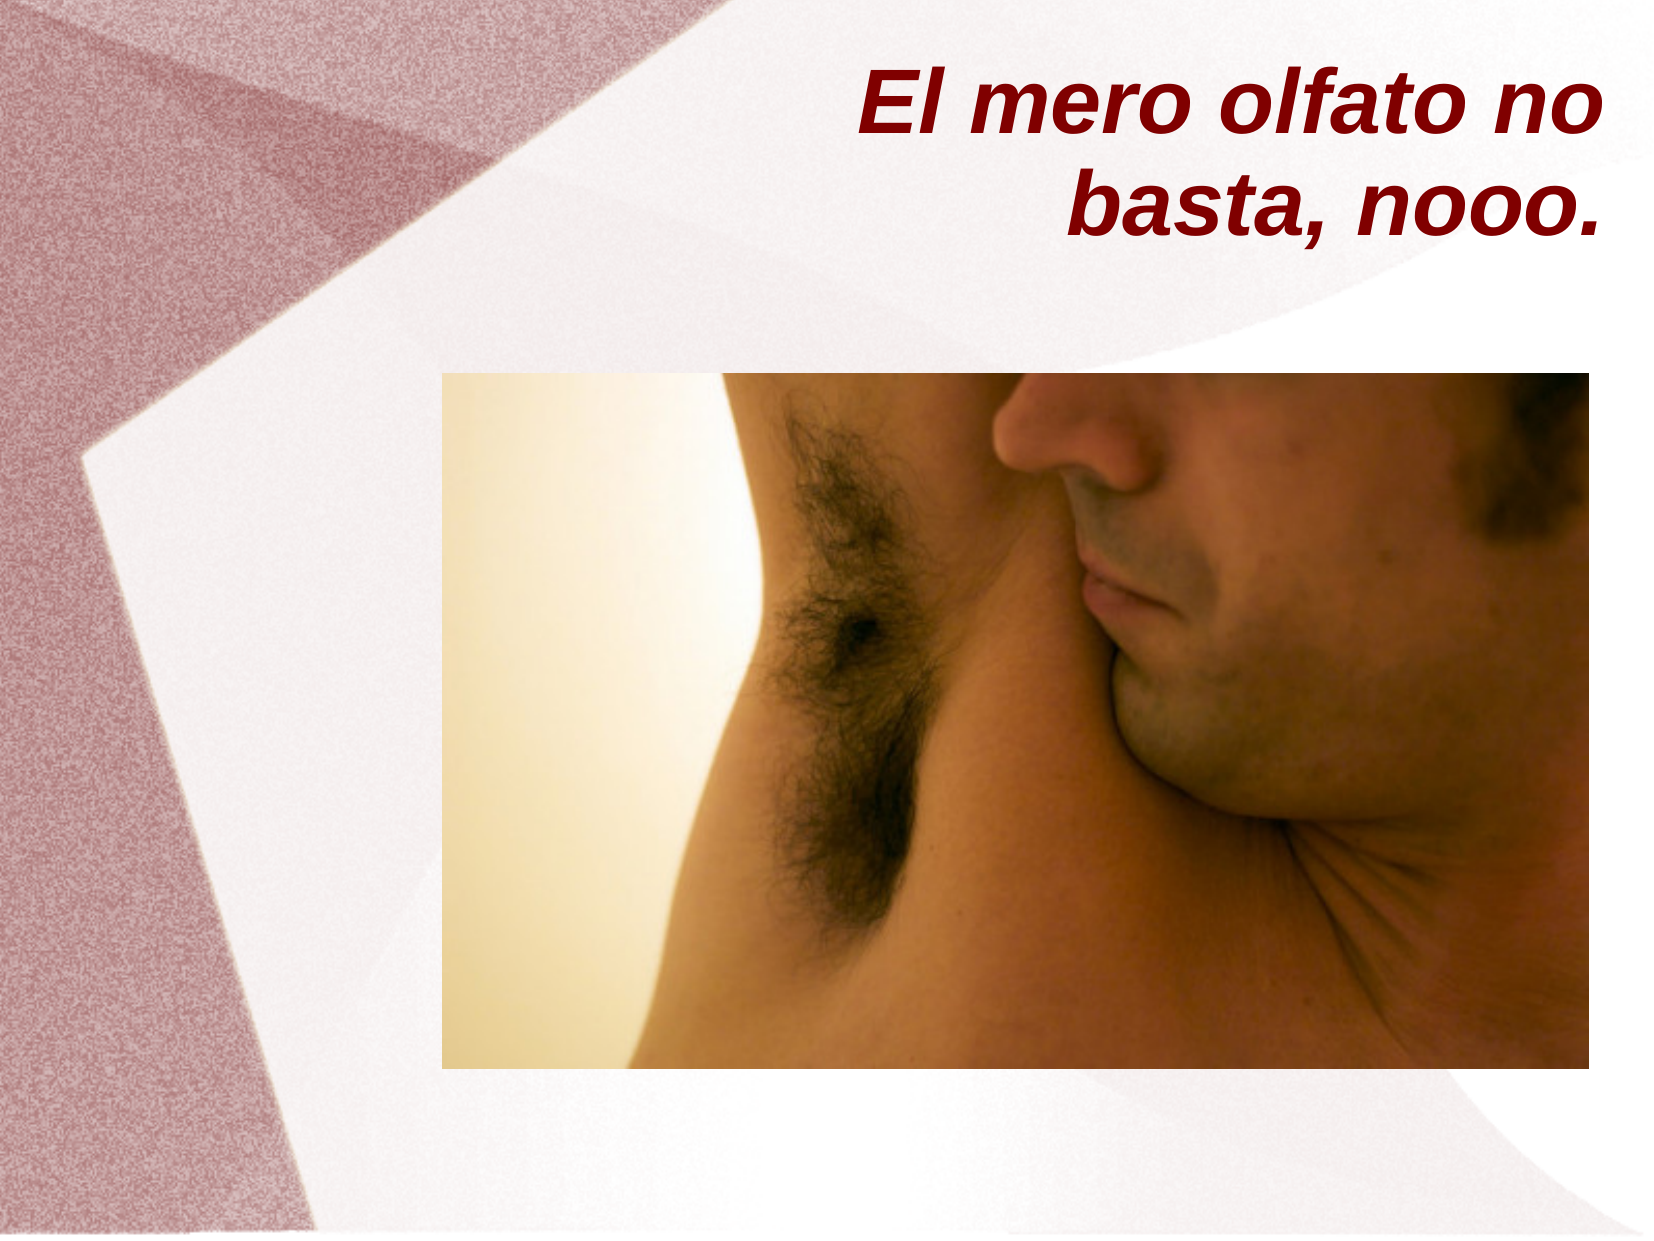

# El mero olfato no basta, nooo.